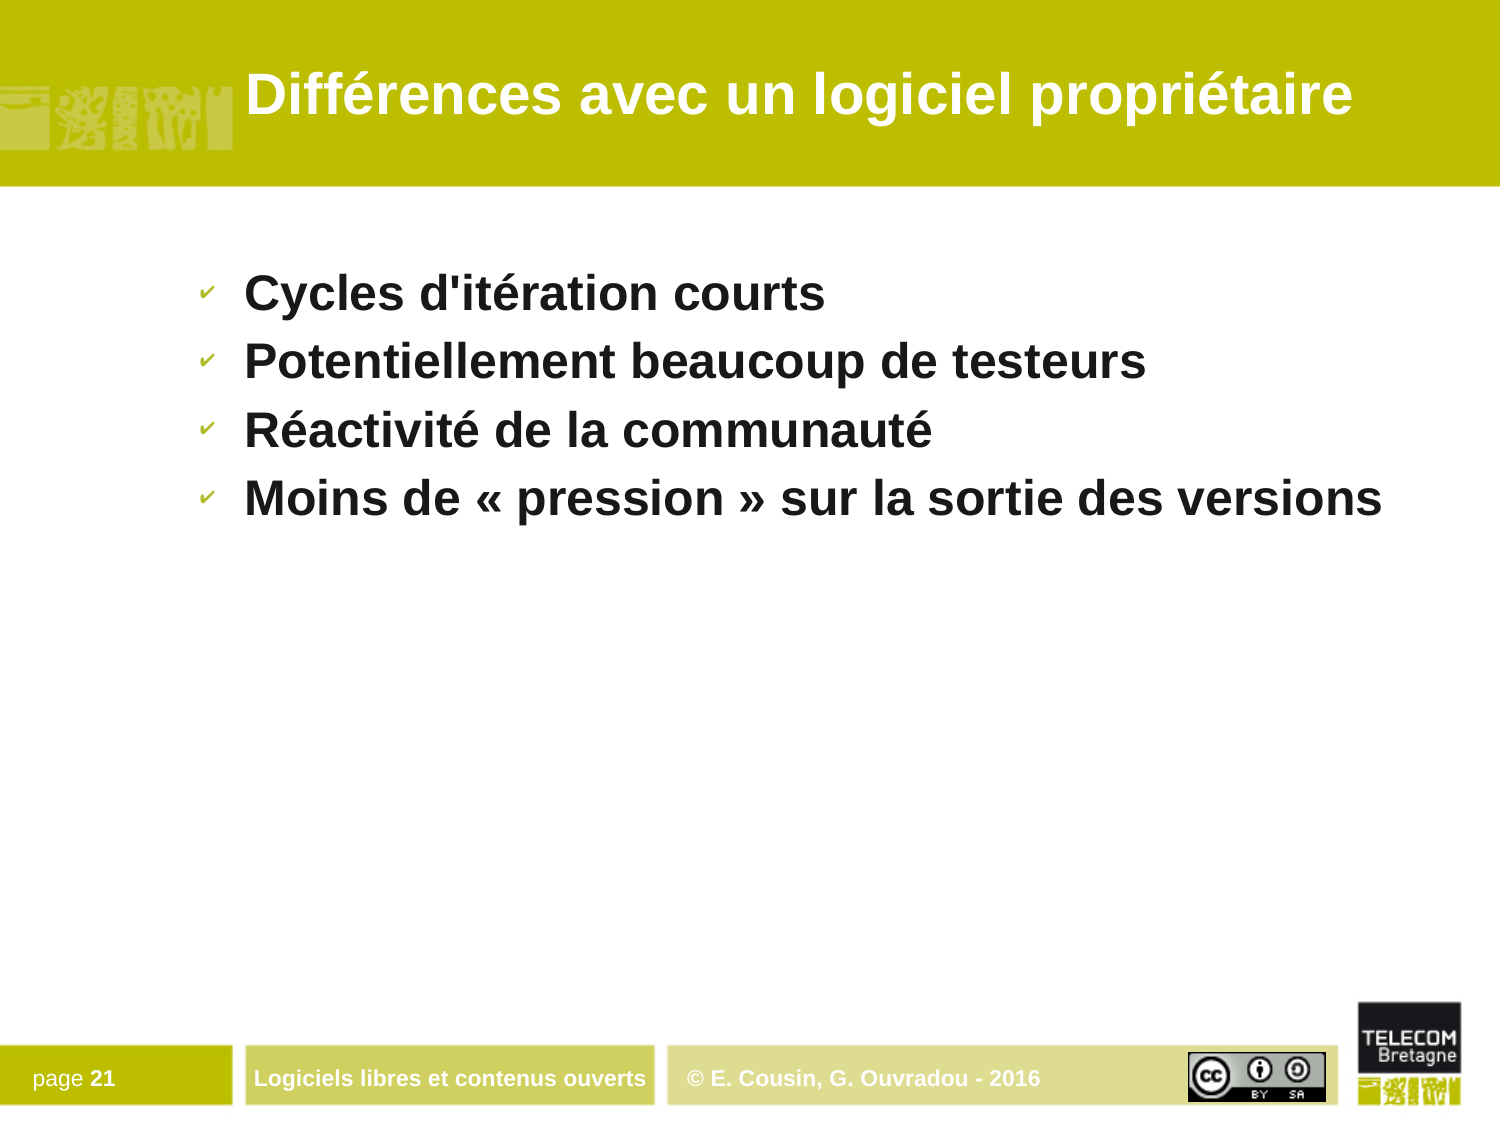

# Différences avec un logiciel propriétaire
Cycles d'itération courts
Potentiellement beaucoup de testeurs
Réactivité de la communauté
Moins de « pression » sur la sortie des versions
21
© E. Cousin, G. Ouvradou - 2016